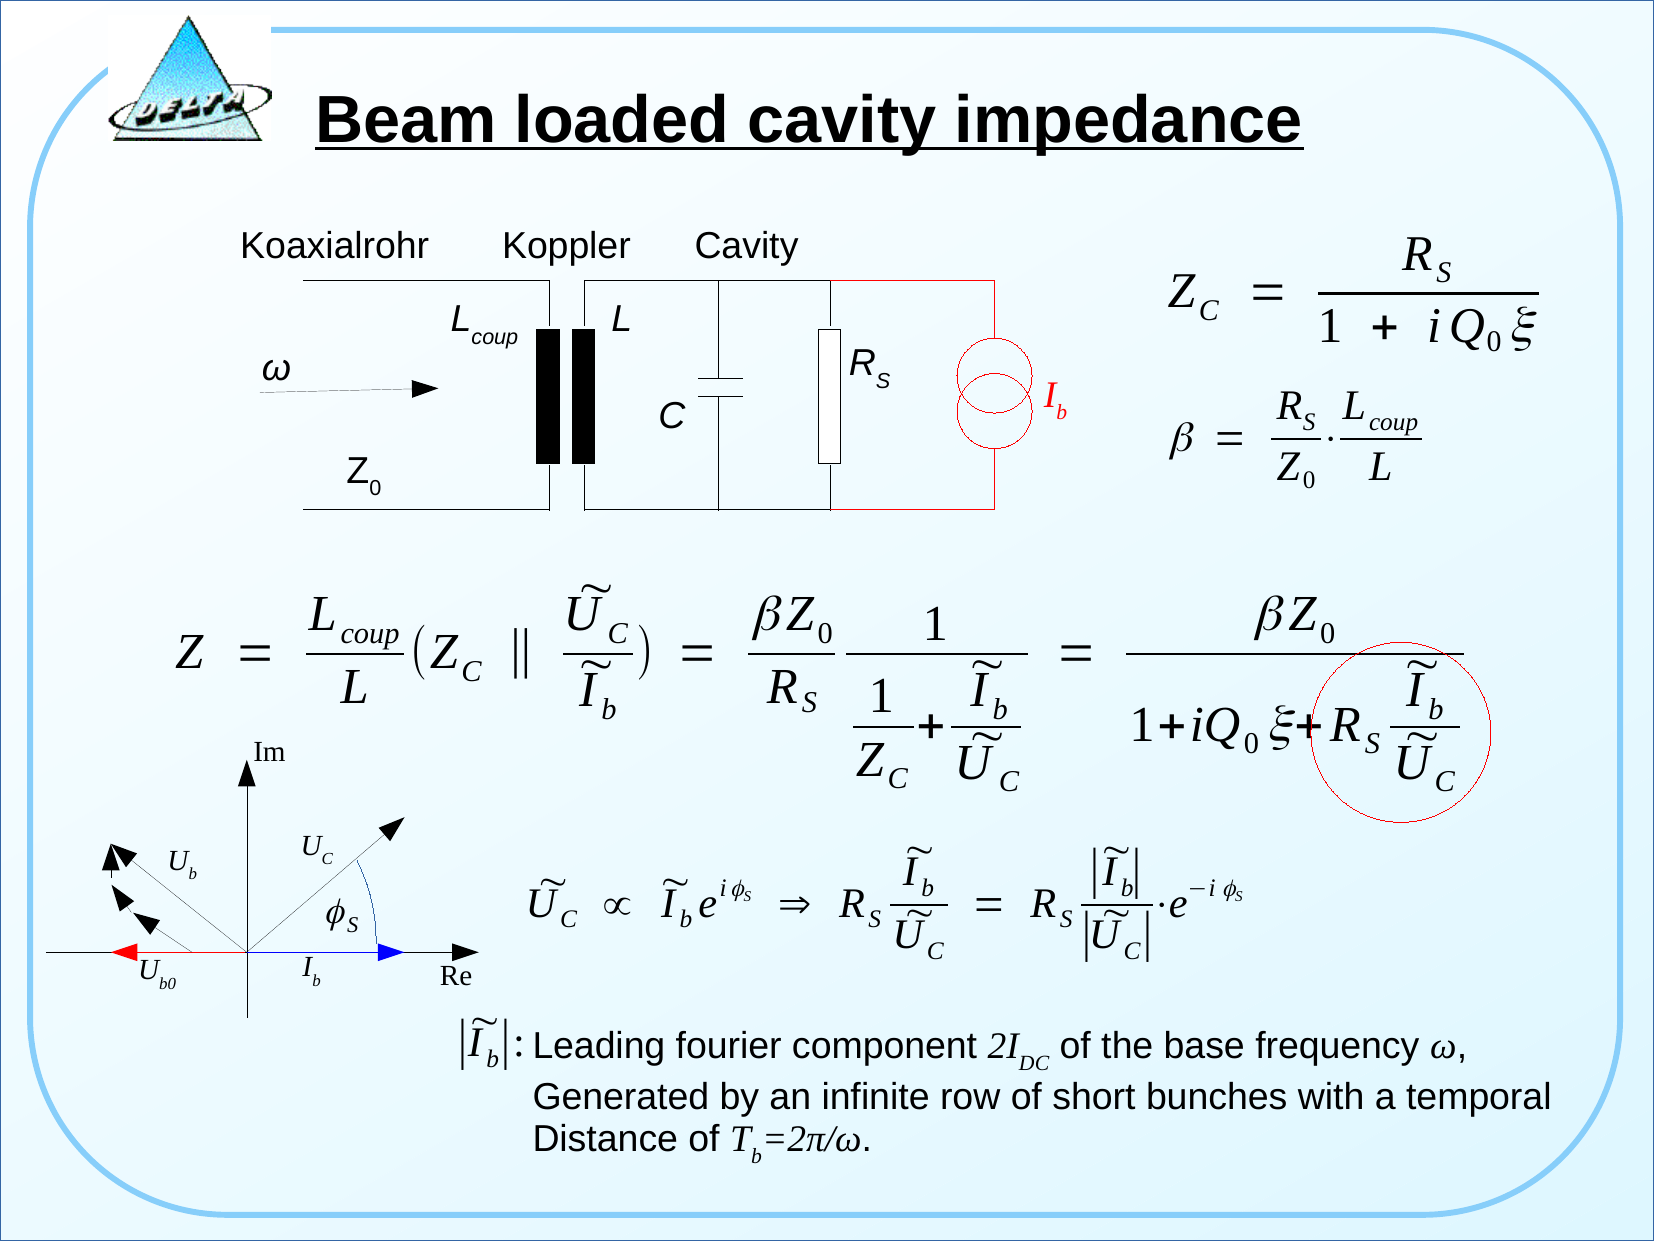

Beam loaded cavity impedance
Koaxialrohr
Koppler
Cavity
Lcoup
L
RS
ω
Ib
C
Z0
Im
UC
Ub
Ib
Ub0
Re
Leading fourier component 2IDC of the base frequency ω,
Generated by an infinite row of short bunches with a temporal
Distance of Tb=2π/ω.